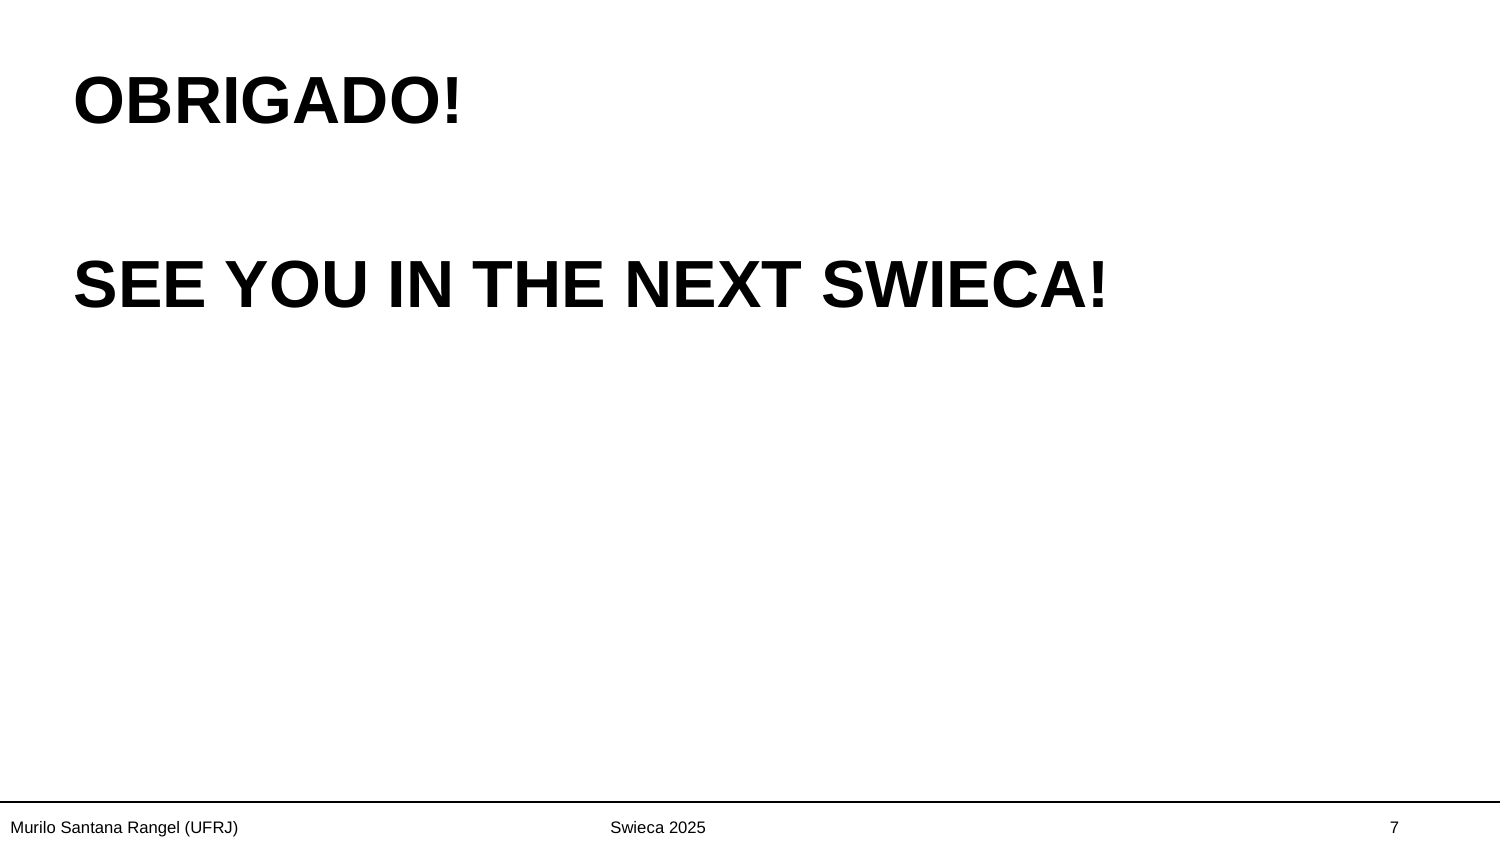

OBRIGADO!
SEE YOU IN THE NEXT SWIECA!